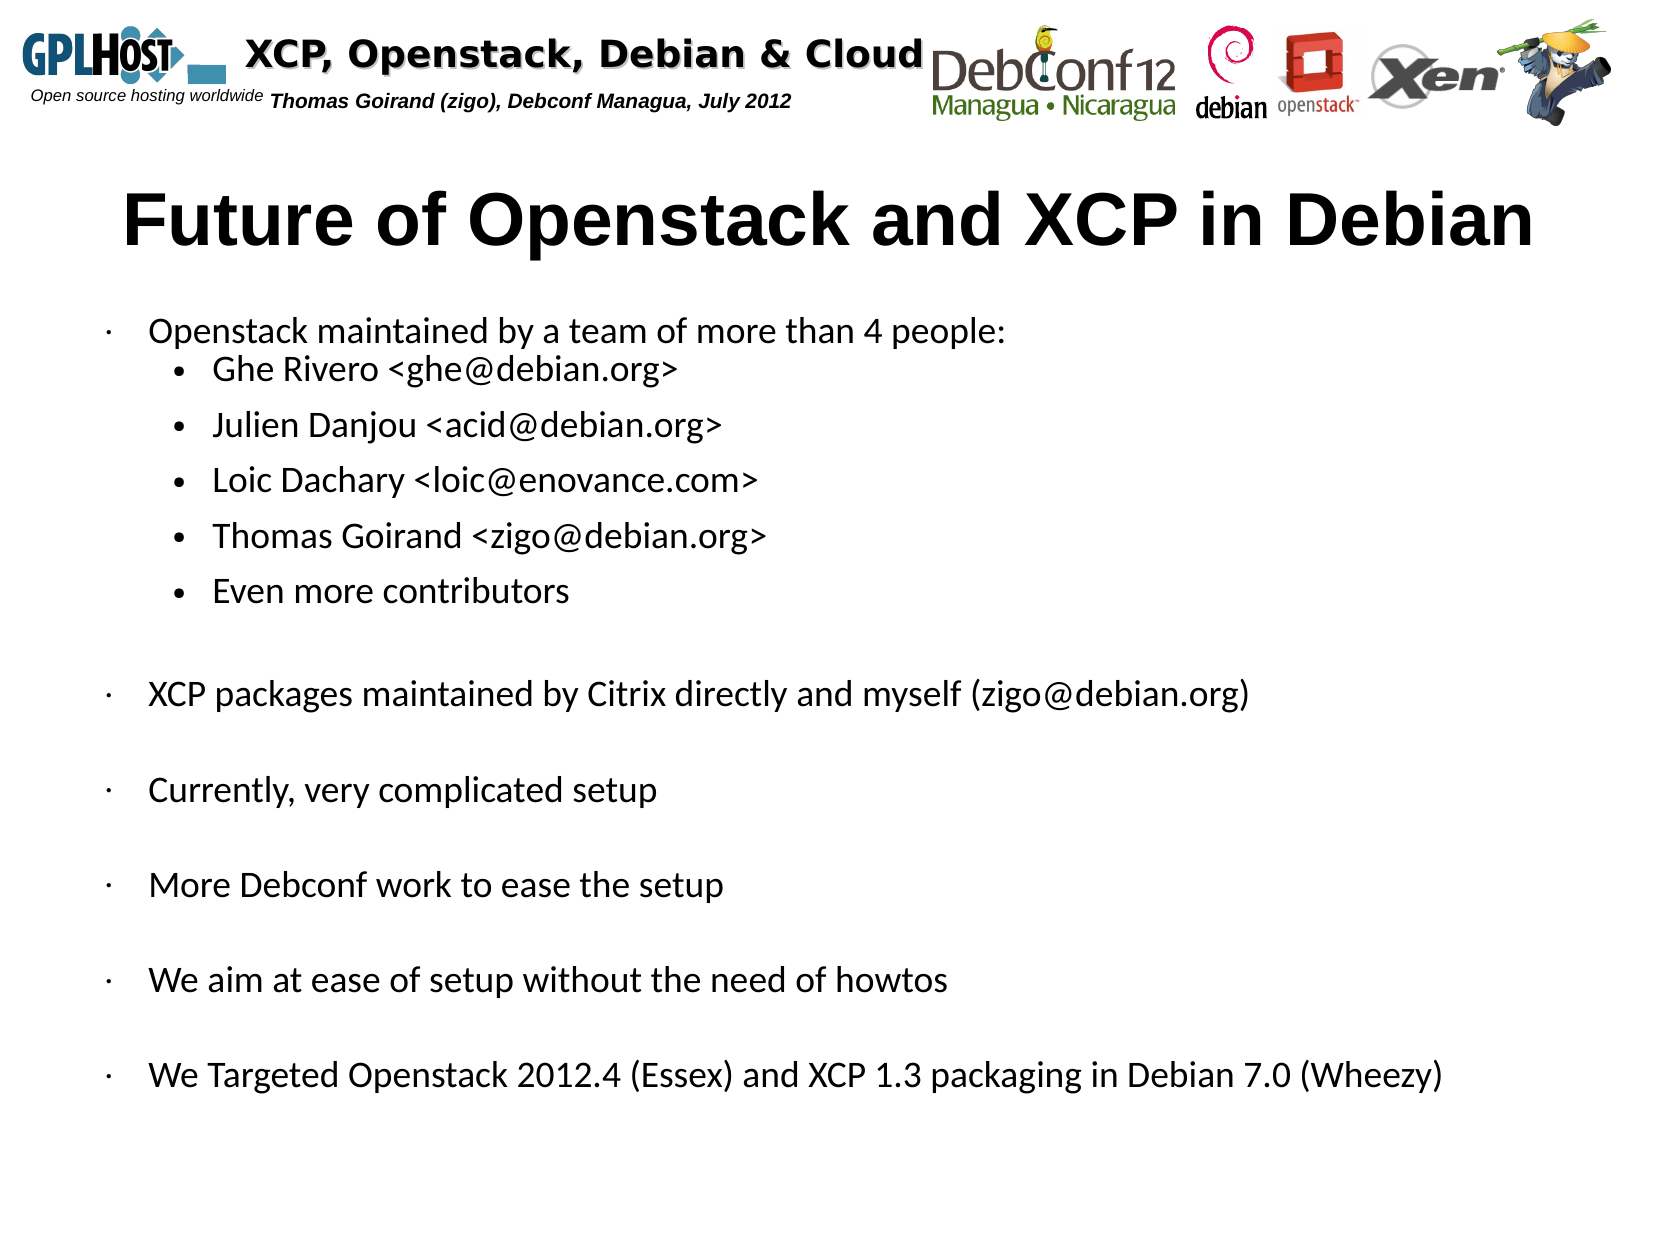

Future of Openstack and XCP in Debian
# Openstack maintained by a team of more than 4 people:
Ghe Rivero <ghe@debian.org>
Julien Danjou <acid@debian.org>
Loic Dachary <loic@enovance.com>
Thomas Goirand <zigo@debian.org>
Even more contributors
XCP packages maintained by Citrix directly and myself (zigo@debian.org)
Currently, very complicated setup
More Debconf work to ease the setup
We aim at ease of setup without the need of howtos
We Targeted Openstack 2012.4 (Essex) and XCP 1.3 packaging in Debian 7.0 (Wheezy)